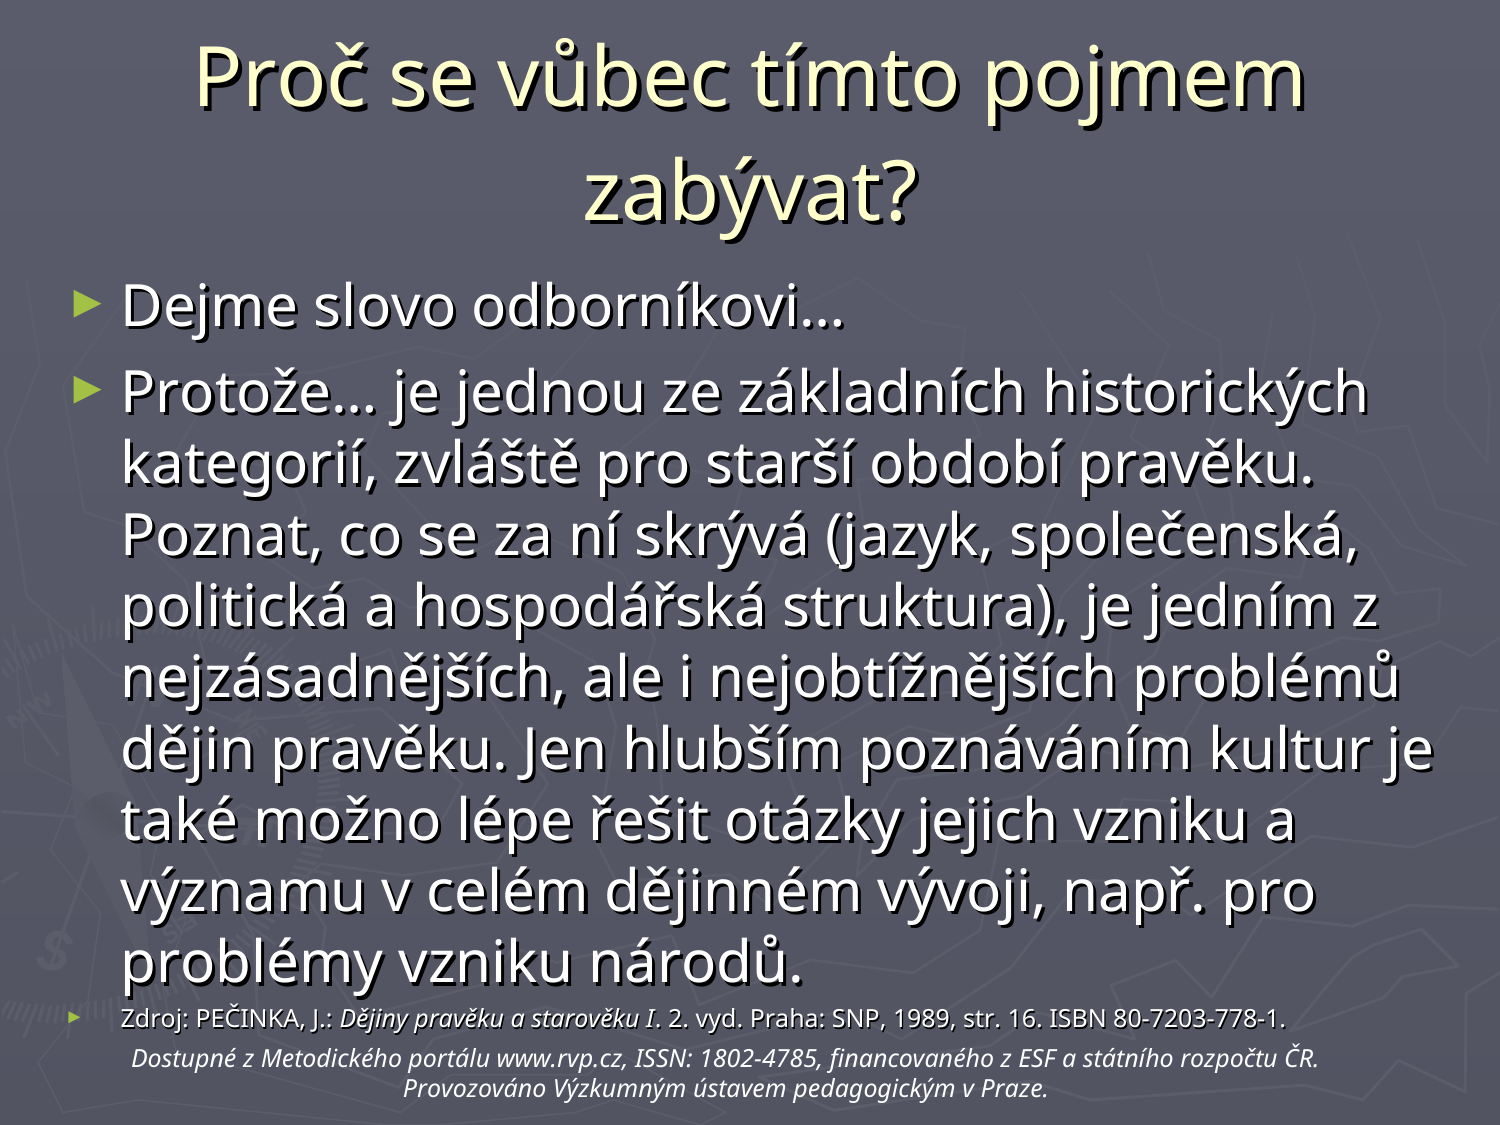

# Proč se vůbec tímto pojmem zabývat?
Dejme slovo odborníkovi…
Protože… je jednou ze základních historických kategorií, zvláště pro starší období pravěku. Poznat, co se za ní skrývá (jazyk, společenská, politická a hospodářská struktura), je jedním z nejzásadnějších, ale i nejobtížnějších problémů dějin pravěku. Jen hlubším poznáváním kultur je také možno lépe řešit otázky jejich vzniku a významu v celém dějinném vývoji, např. pro problémy vzniku národů.
Zdroj: PEČINKA, J.: Dějiny pravěku a starověku I. 2. vyd. Praha: SNP, 1989, str. 16. ISBN 80-7203-778-1.
Dostupné z Metodického portálu www.rvp.cz, ISSN: 1802-4785, financovaného z ESF a státního rozpočtu ČR. Provozováno Výzkumným ústavem pedagogickým v Praze.